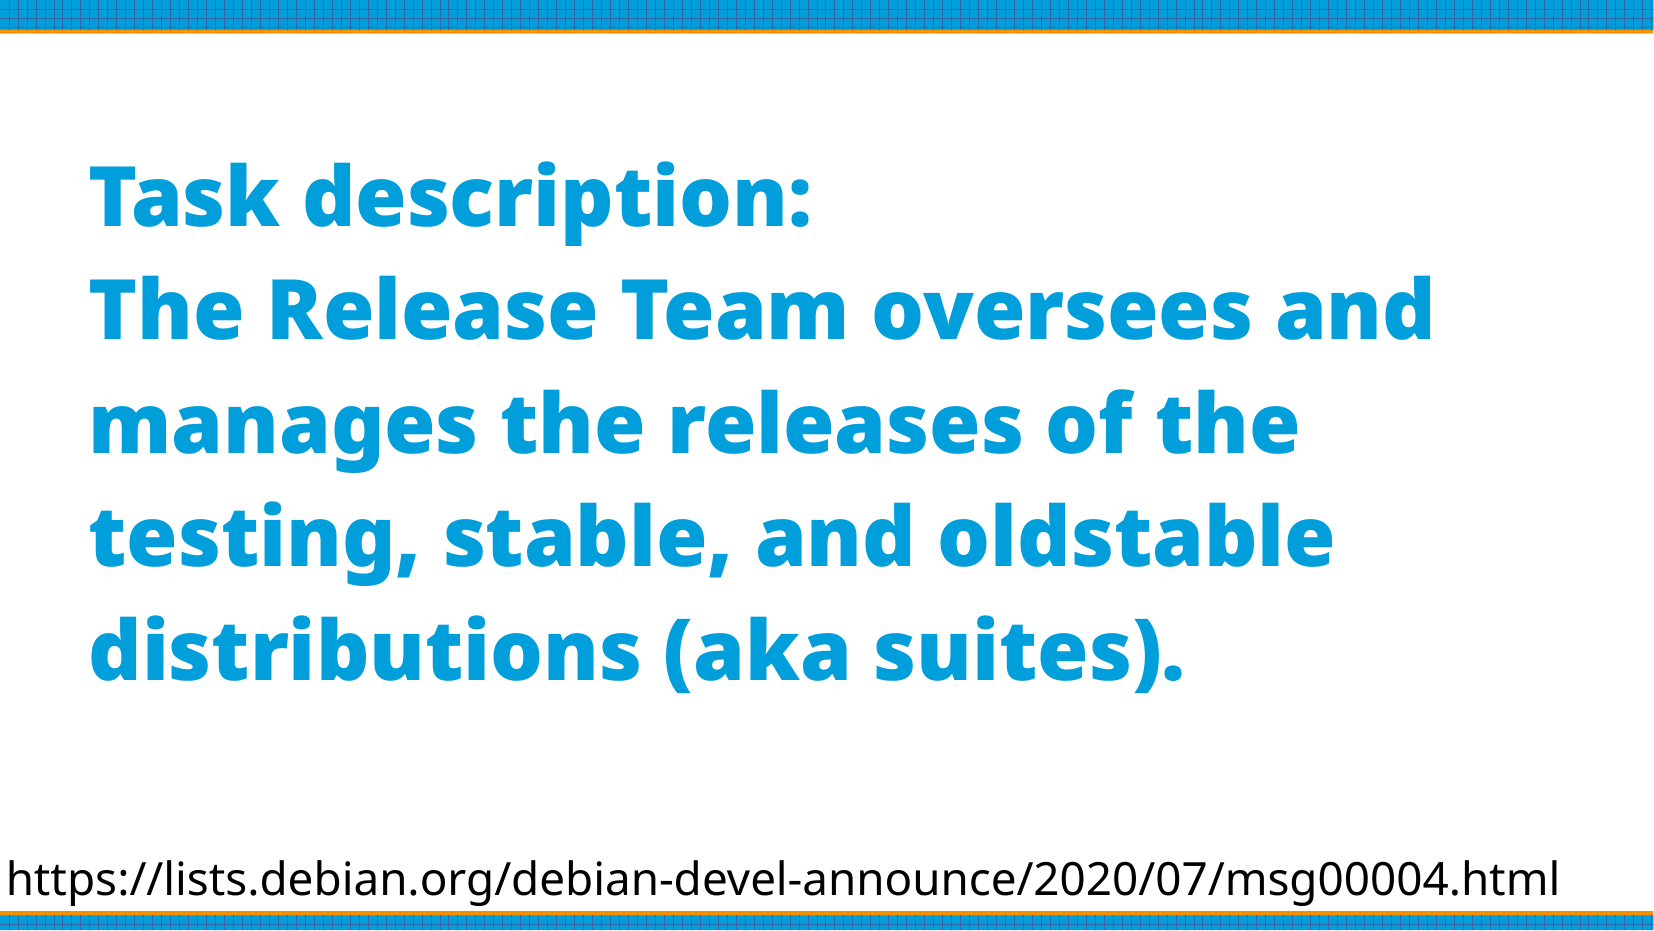

# Task description:
The Release Team oversees and manages the releases of the
testing, stable, and oldstable distributions (aka suites).
https://lists.debian.org/debian-devel-announce/2020/07/msg00004.html